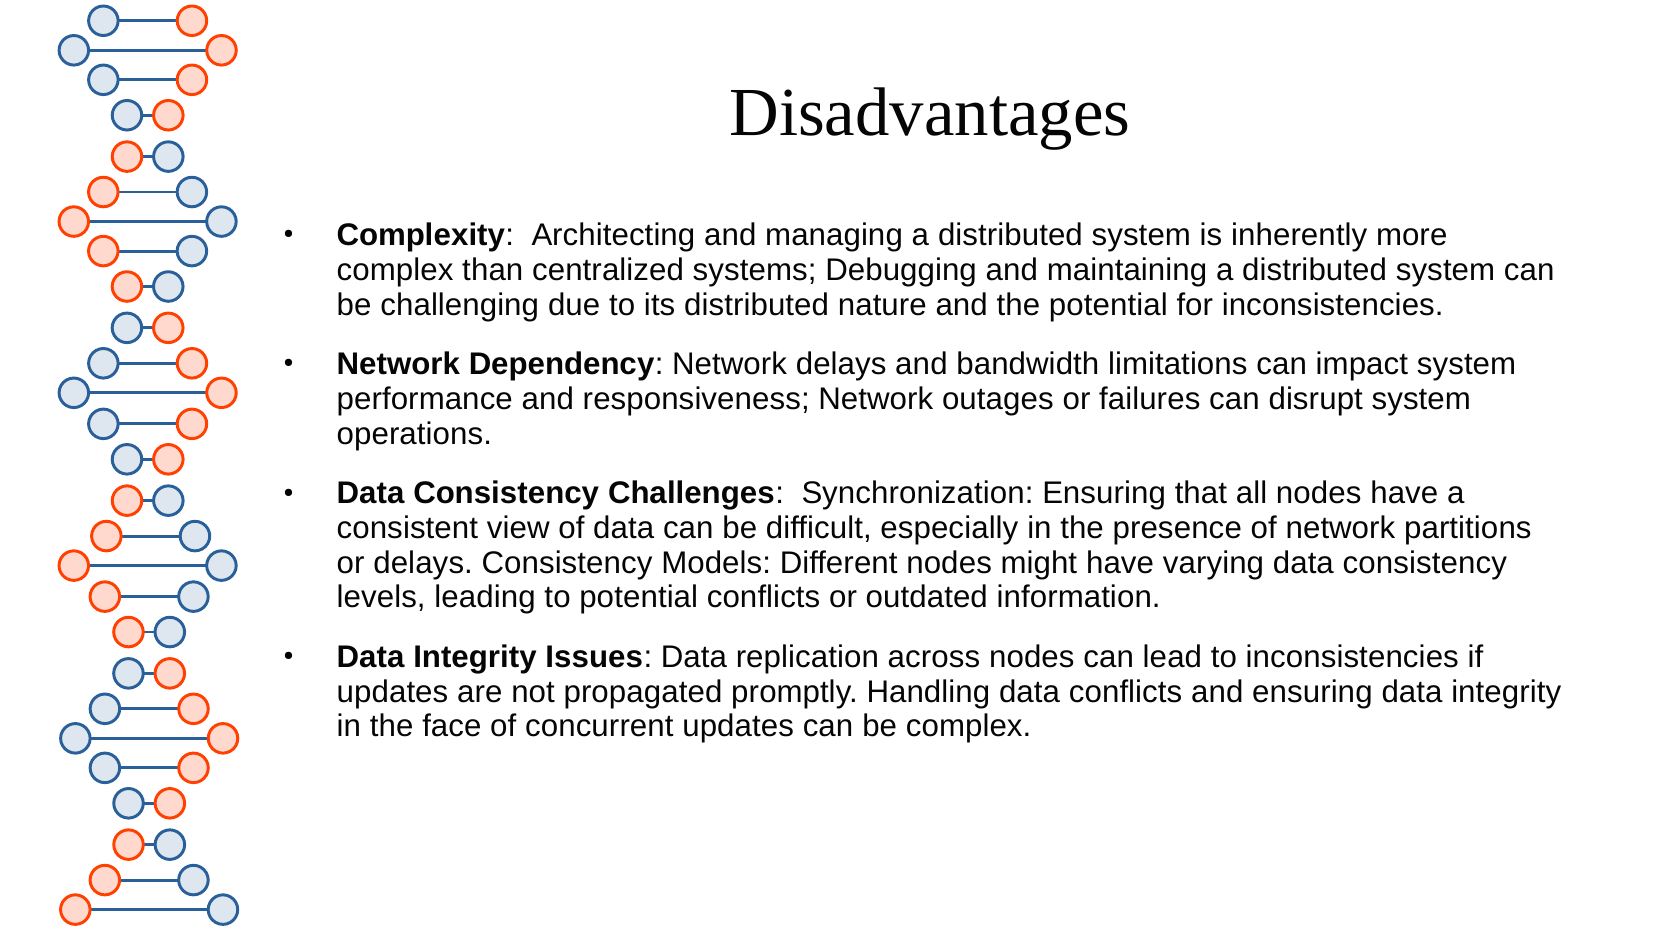

# Disadvantages
Complexity:  Architecting and managing a distributed system is inherently more complex than centralized systems; Debugging and maintaining a distributed system can be challenging due to its distributed nature and the potential for inconsistencies.
Network Dependency: Network delays and bandwidth limitations can impact system performance and responsiveness; Network outages or failures can disrupt system operations.
Data Consistency Challenges: Synchronization: Ensuring that all nodes have a consistent view of data can be difficult, especially in the presence of network partitions or delays. Consistency Models: Different nodes might have varying data consistency levels, leading to potential conflicts or outdated information.
Data Integrity Issues: Data replication across nodes can lead to inconsistencies if updates are not propagated promptly. Handling data conflicts and ensuring data integrity in the face of concurrent updates can be complex.